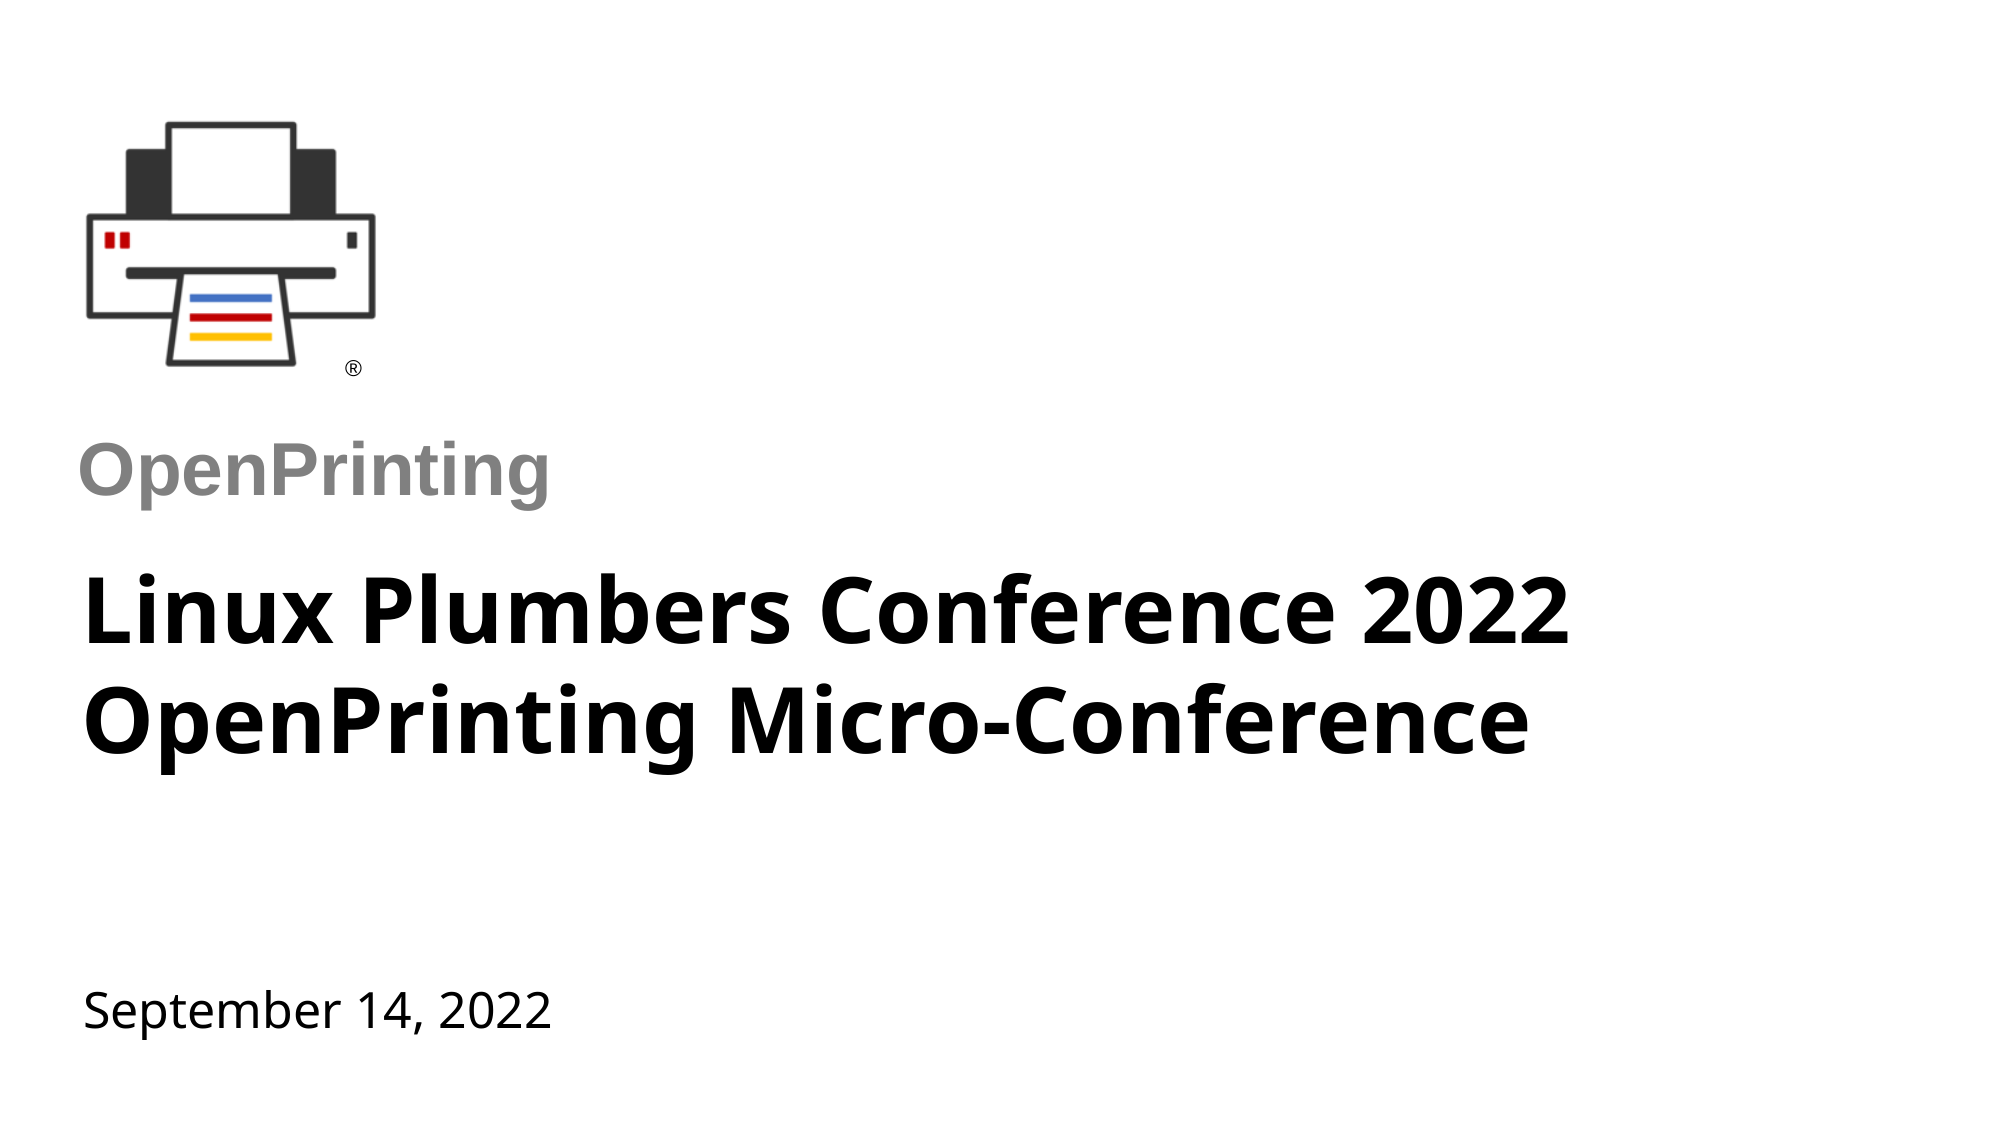

# Linux Plumbers Conference 2022 OpenPrinting Micro-Conference
September 14, 2022